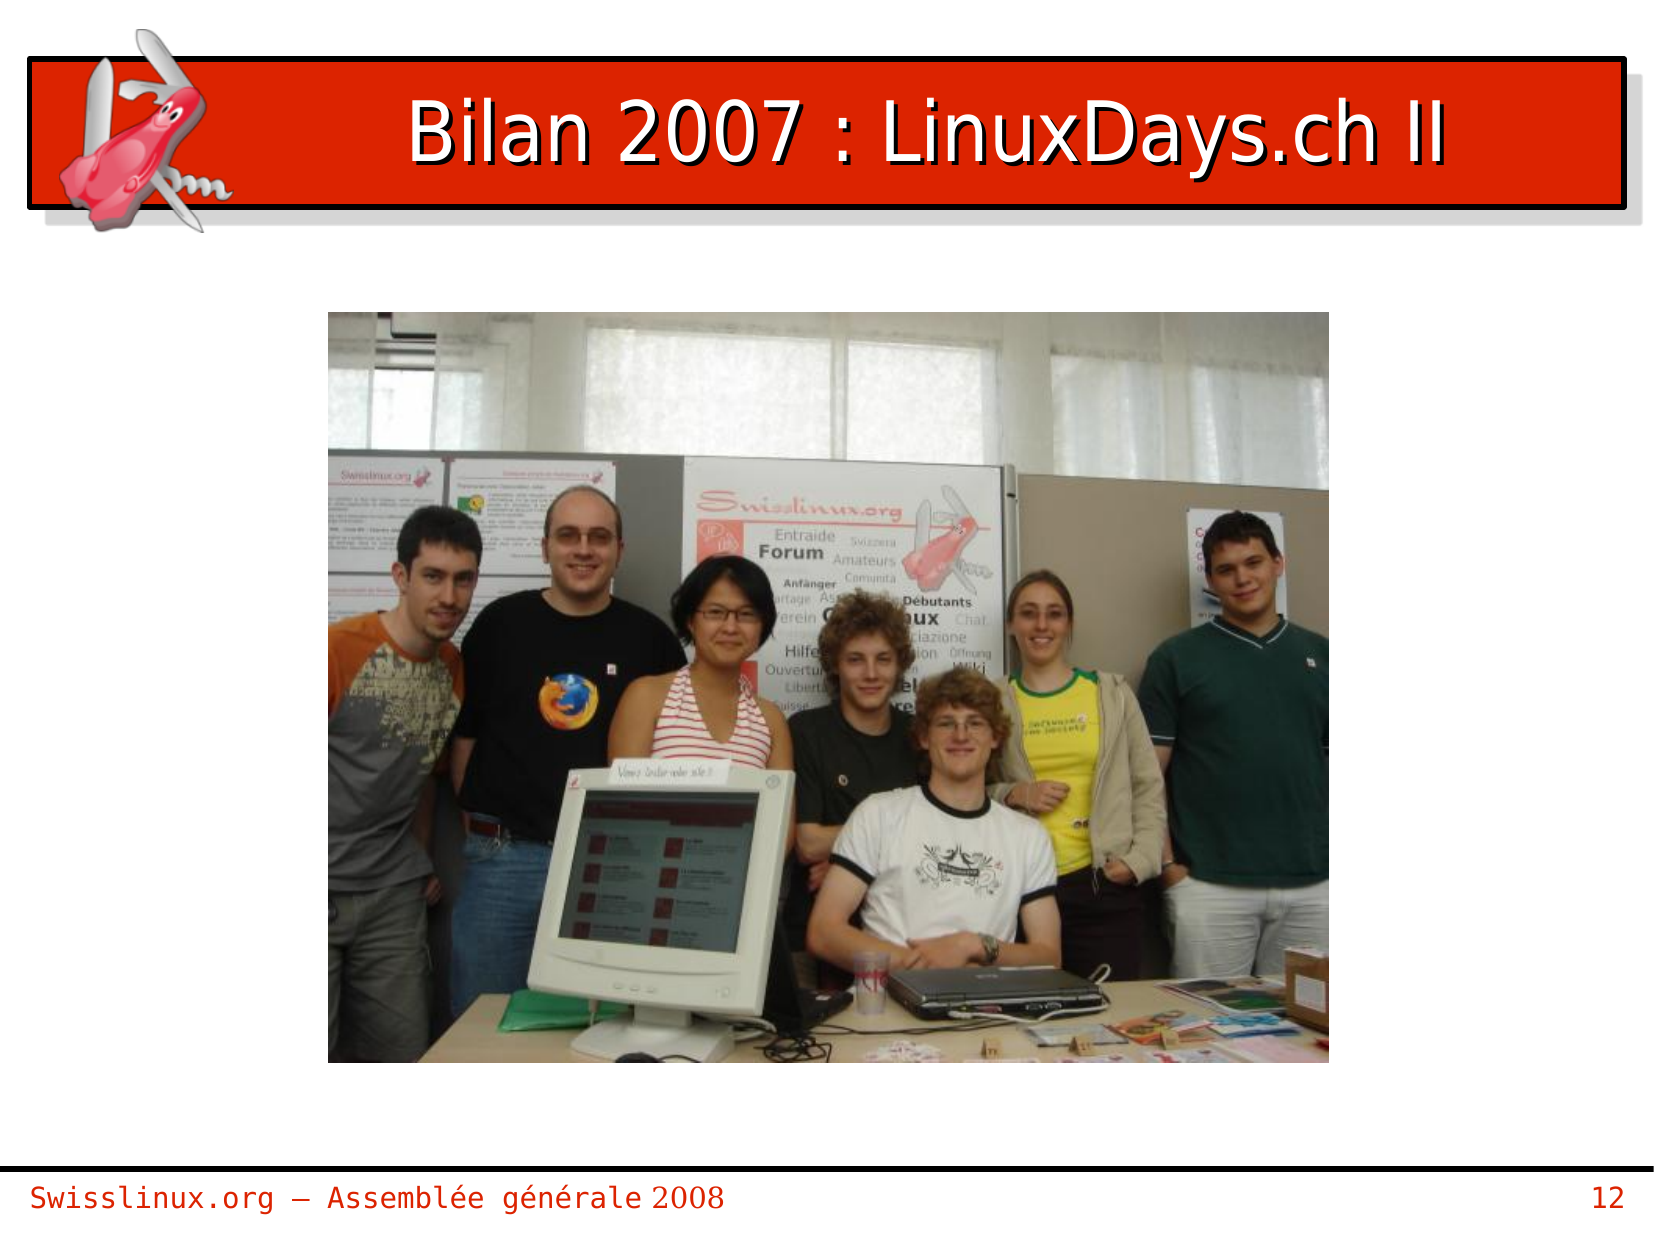

# Bilan 2007 : LinuxDays.ch II
26 Janvier 2007
12